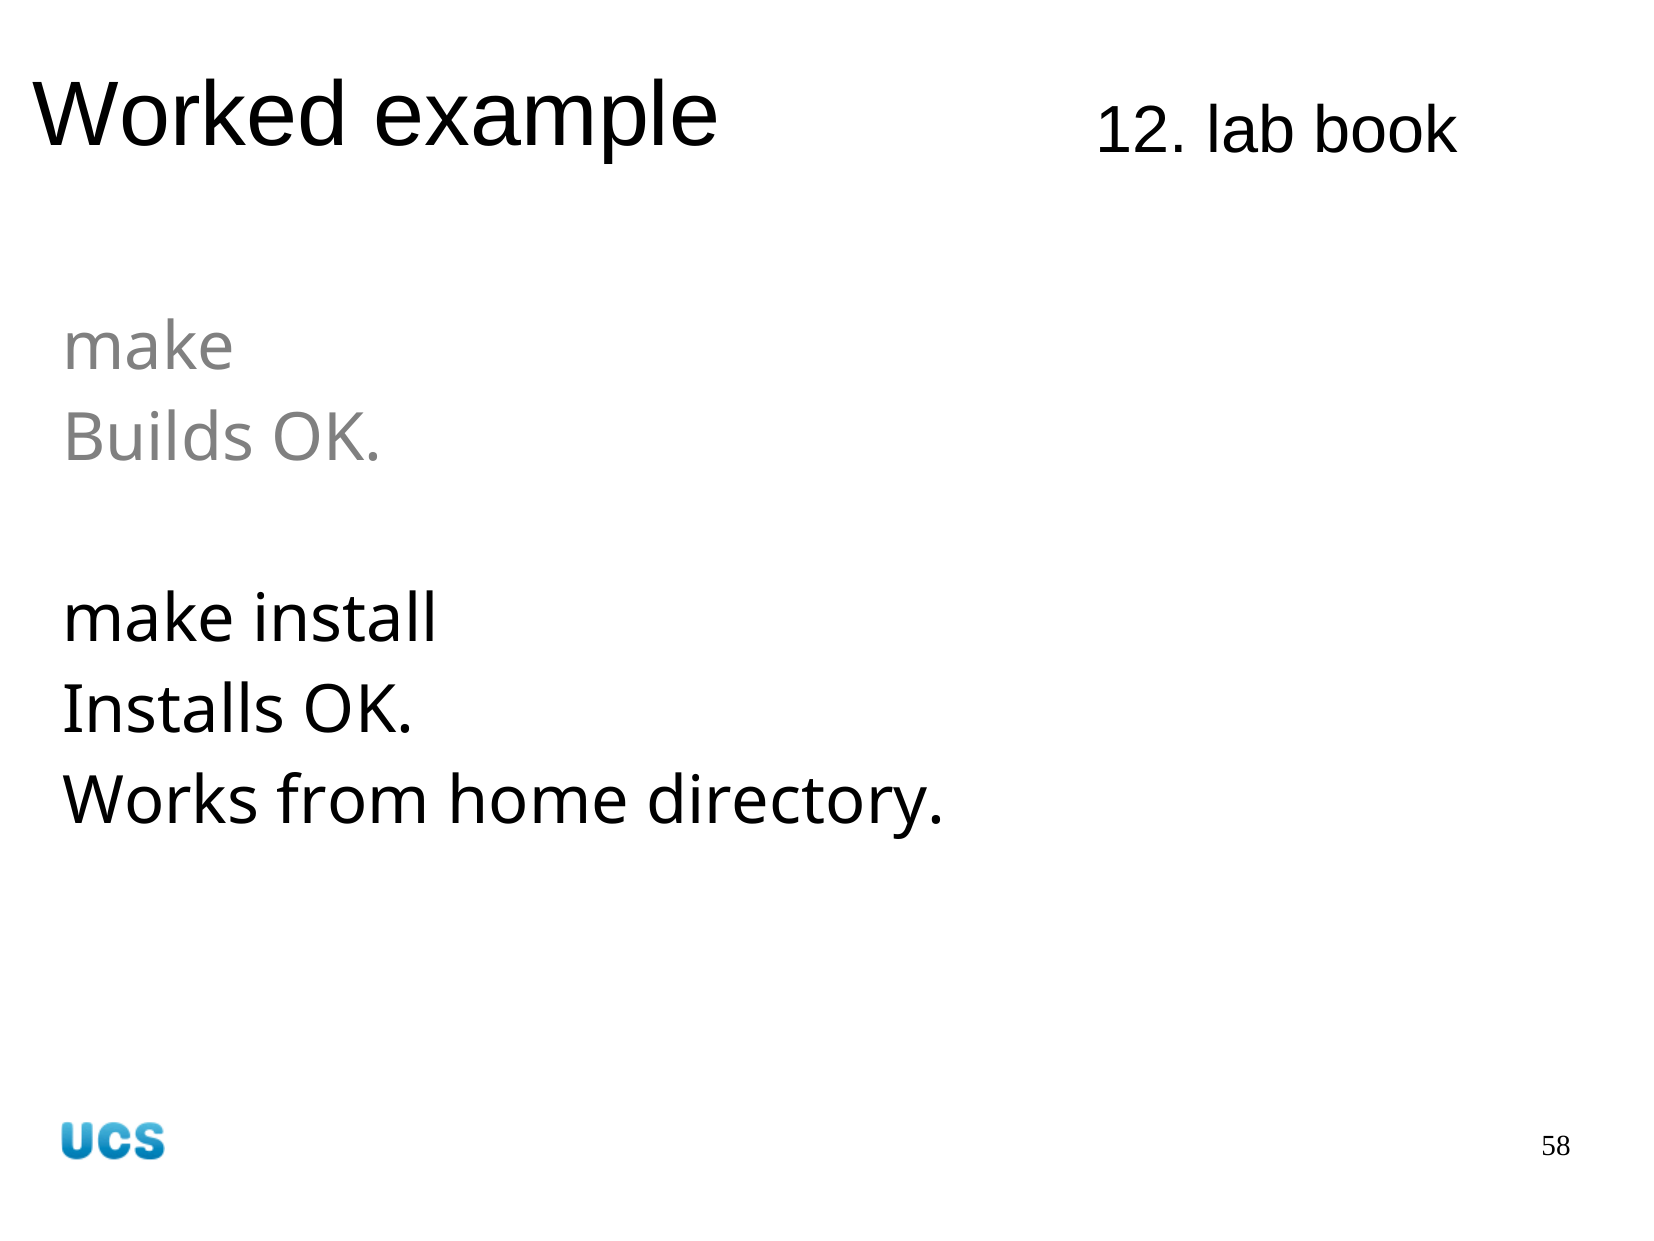

Worked example
12. lab book
make
Builds OK.
make install
Installs OK.
Works from home directory.
58